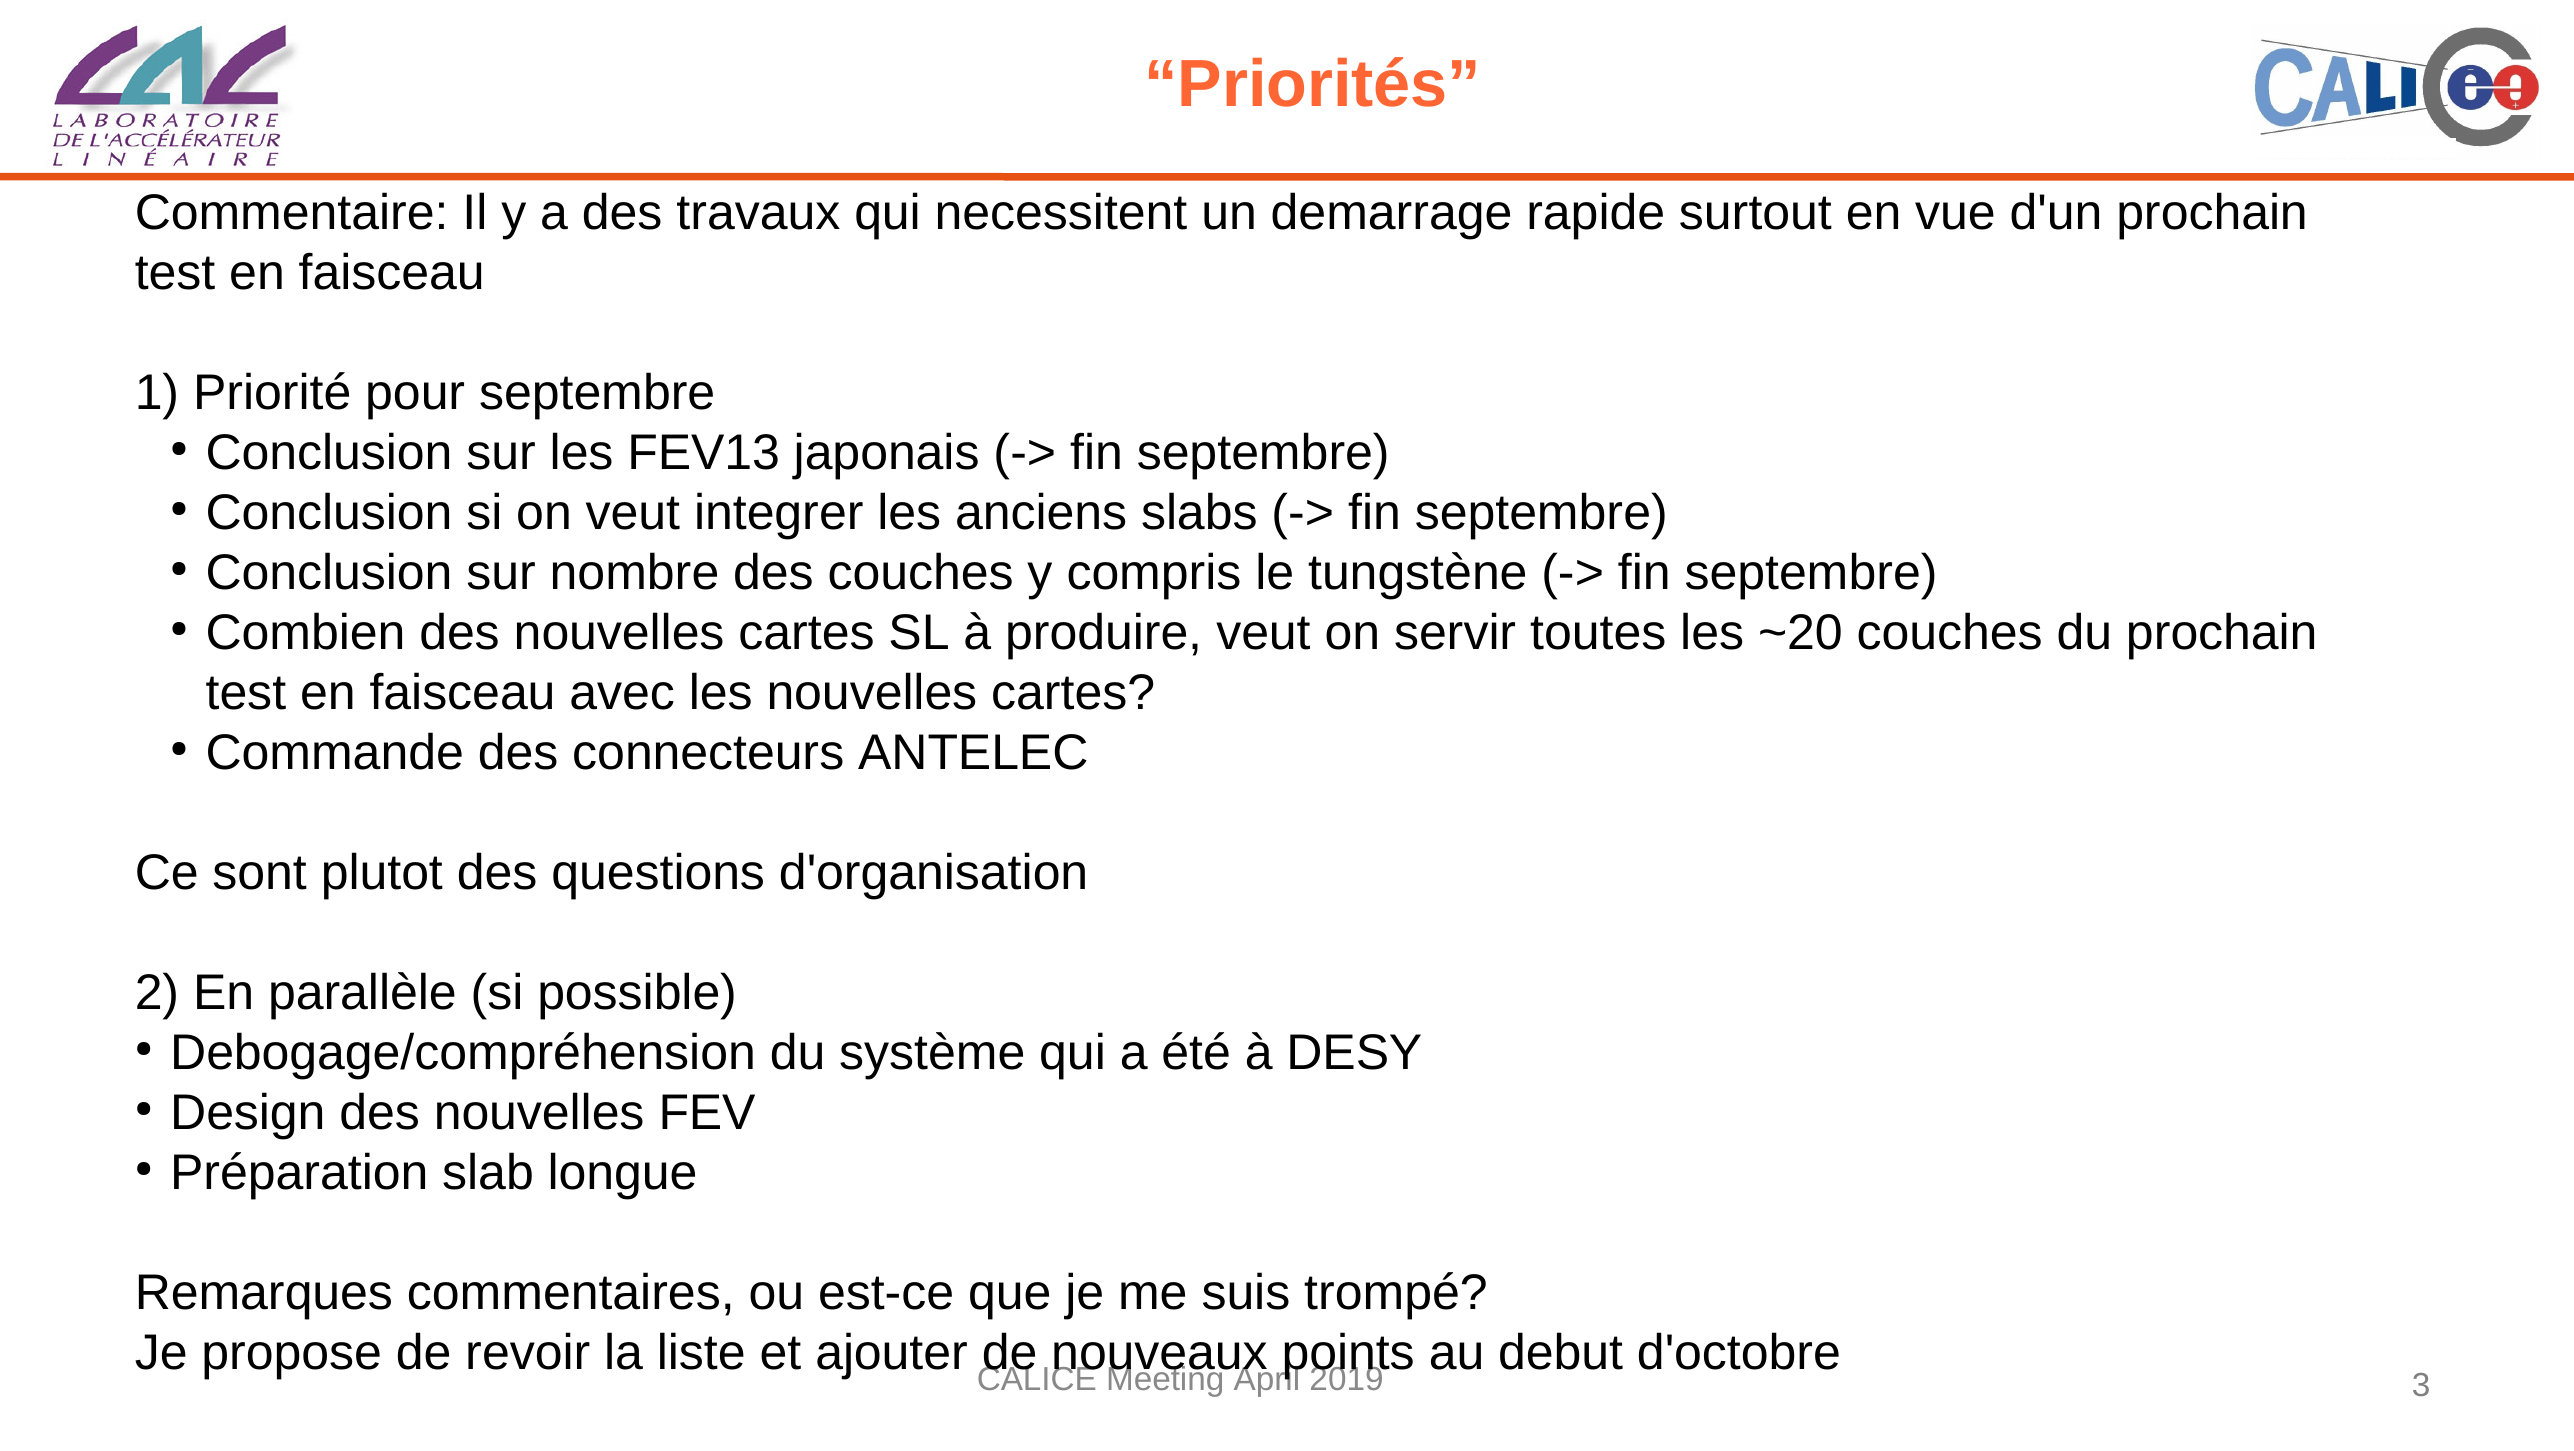

# “Priorités”
Commentaire: Il y a des travaux qui necessitent un demarrage rapide surtout en vue d'un prochain
test en faisceau
1) Priorité pour septembre
Conclusion sur les FEV13 japonais (-> fin septembre)
Conclusion si on veut integrer les anciens slabs (-> fin septembre)
Conclusion sur nombre des couches y compris le tungstène (-> fin septembre)
Combien des nouvelles cartes SL à produire, veut on servir toutes les ~20 couches du prochain
test en faisceau avec les nouvelles cartes?
Commande des connecteurs ANTELEC
Ce sont plutot des questions d'organisation
2) En parallèle (si possible)
Debogage/compréhension du système qui a été à DESY
Design des nouvelles FEV
Préparation slab longue
Remarques commentaires, ou est-ce que je me suis trompé?
Je propose de revoir la liste et ajouter de nouveaux points au debut d'octobre
3